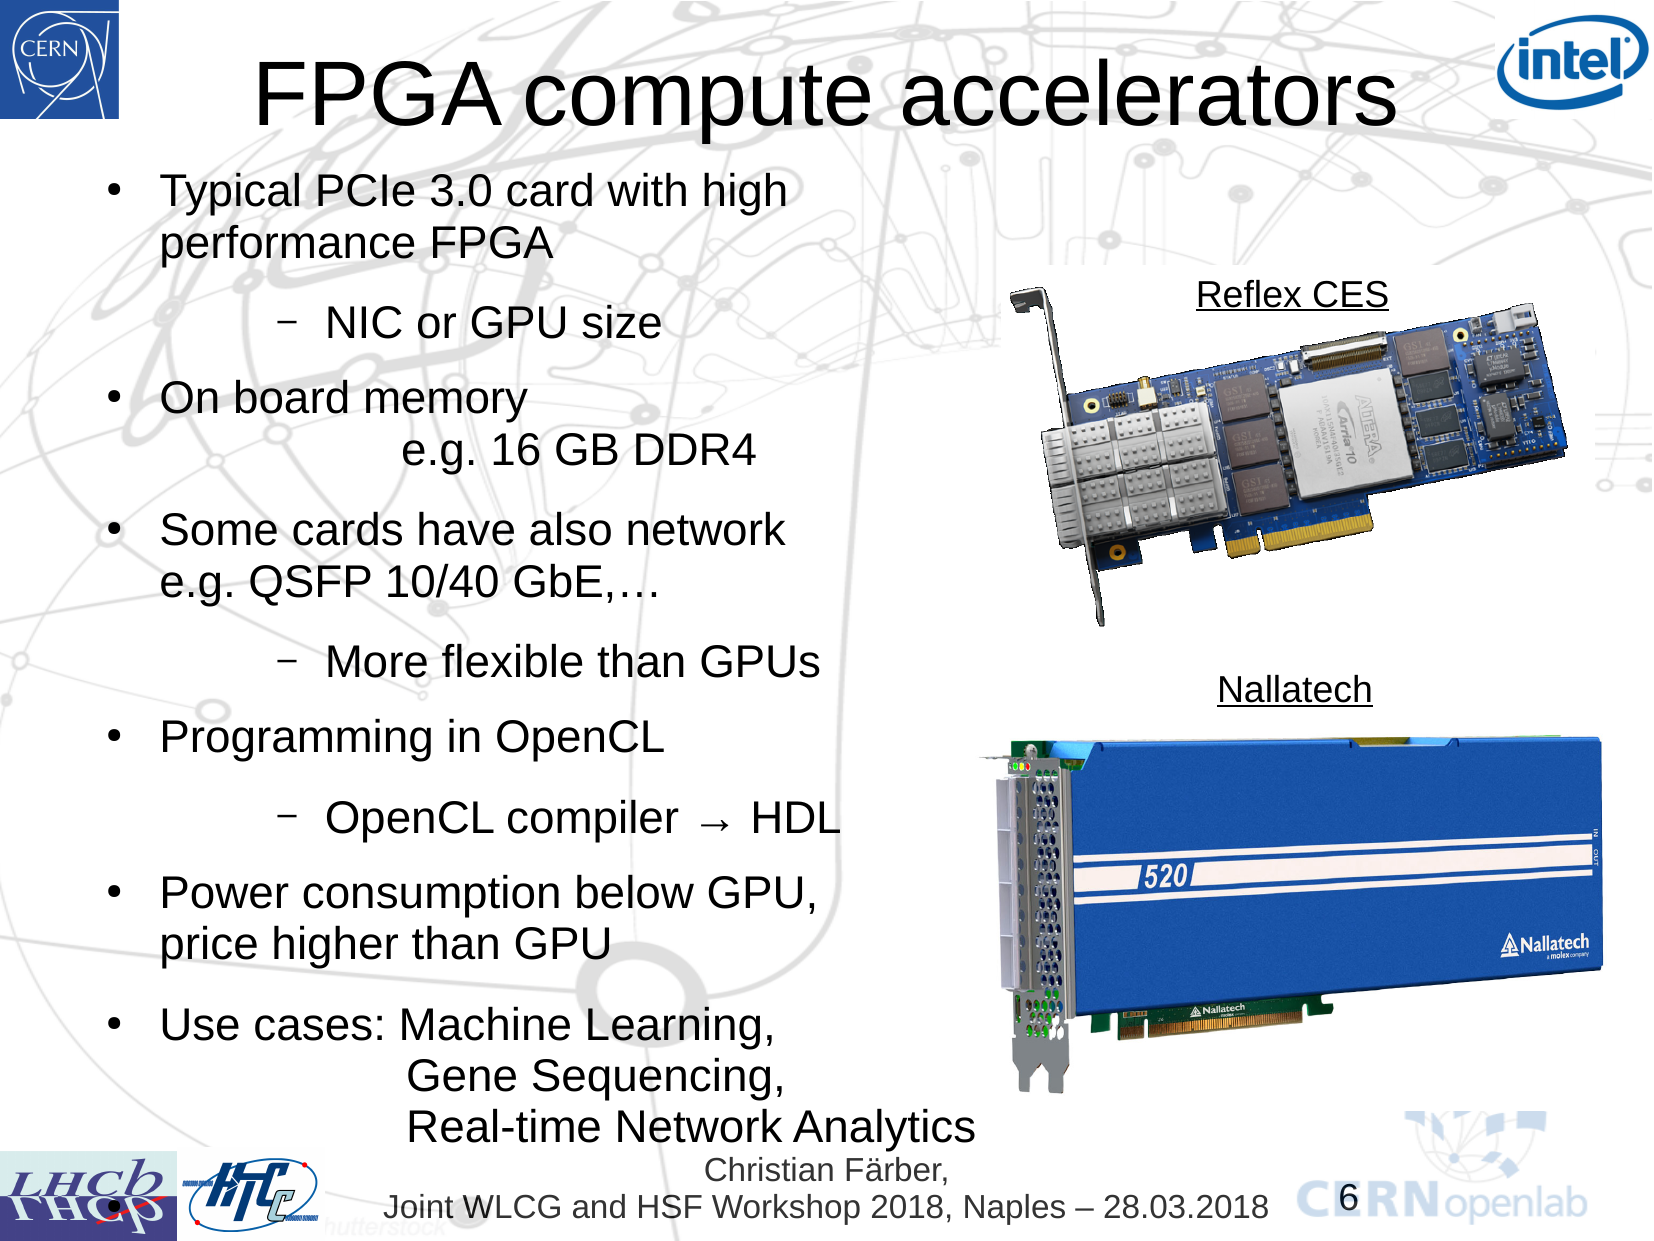

# FPGA compute accelerators
Typical PCIe 3.0 card with high performance FPGA
NIC or GPU size
On board memory e.g. 16 GB DDR4
Some cards have also network e.g. QSFP 10/40 GbE,…
More flexible than GPUs
Programming in OpenCL
OpenCL compiler → HDL
Power consumption below GPU, price higher than GPU
Use cases: Machine Learning,
			 Gene Sequencing,
			 Real-time Network Analytics
Reflex CES
Nallatech